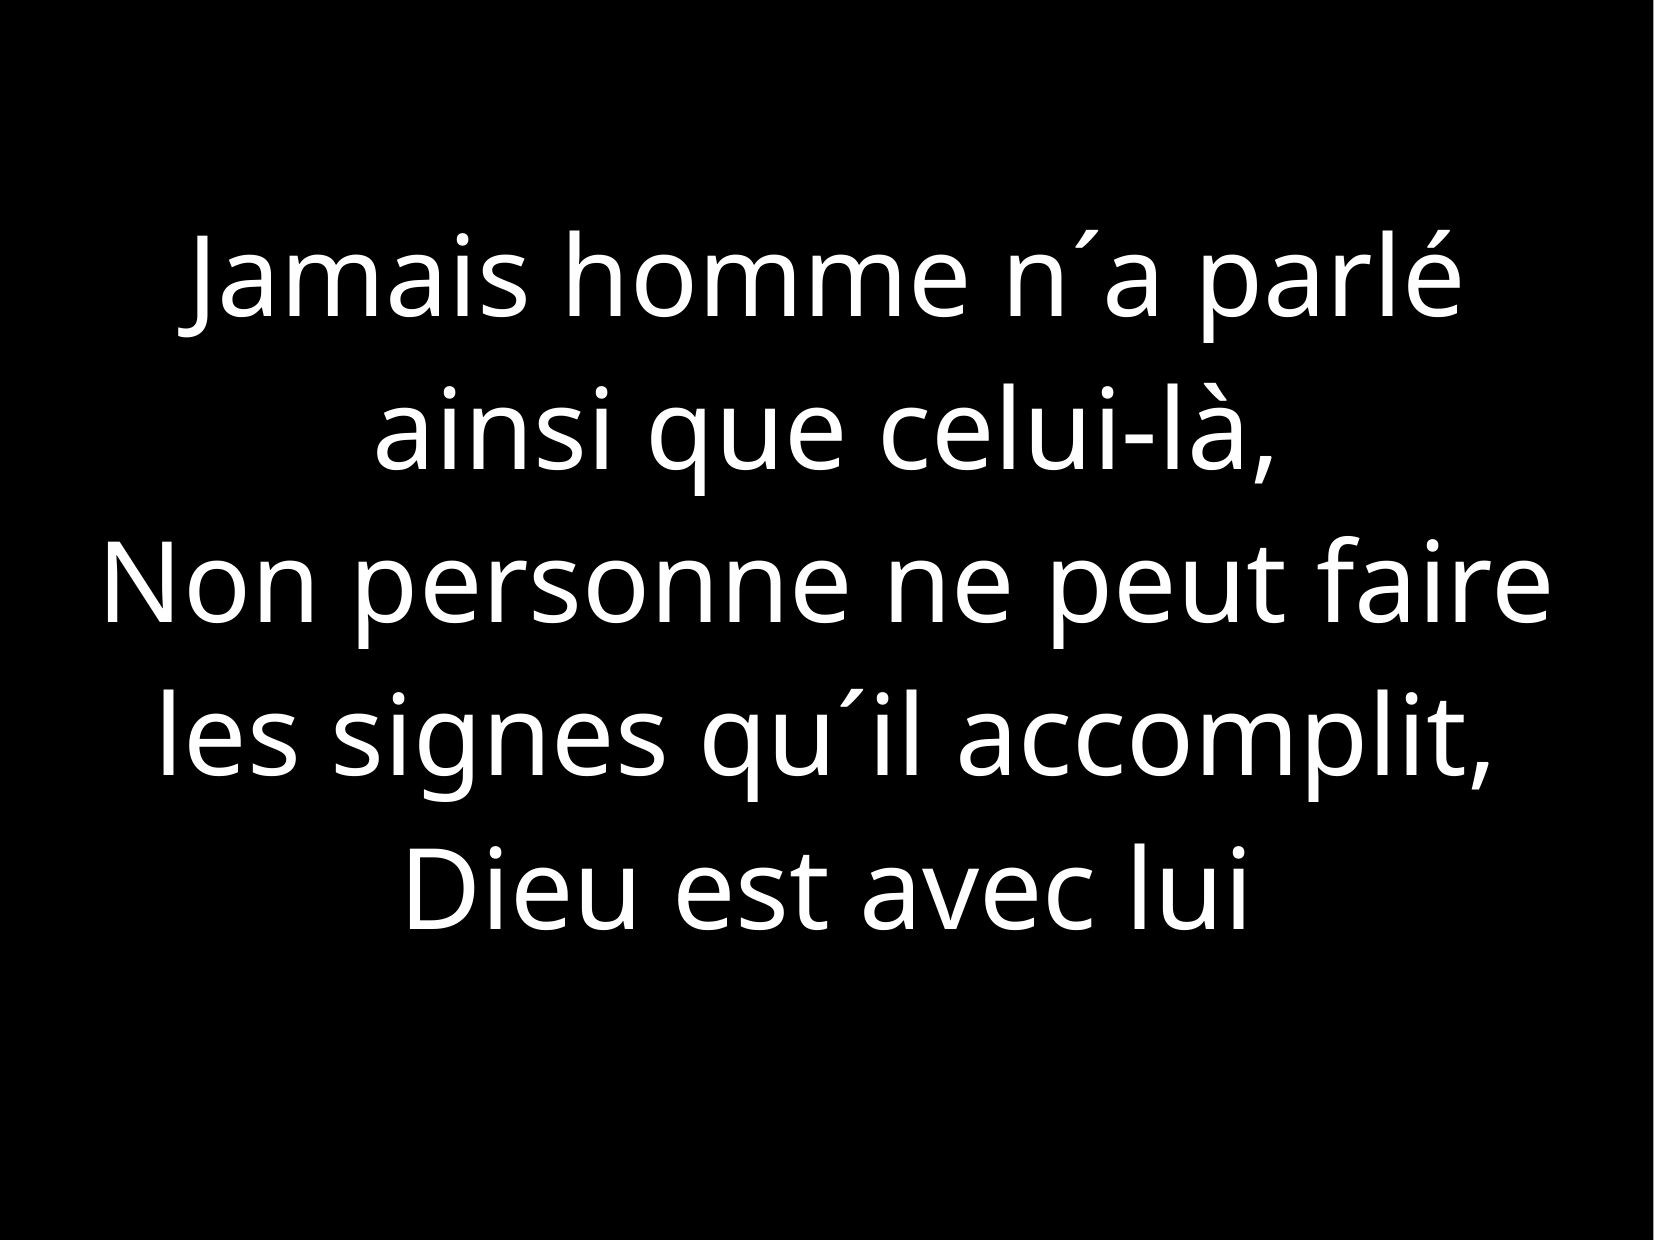

# Jamais homme n´a parlé ainsi que celui-là,
Non personne ne peut faire les signes qu´il accomplit,
Dieu est avec lui